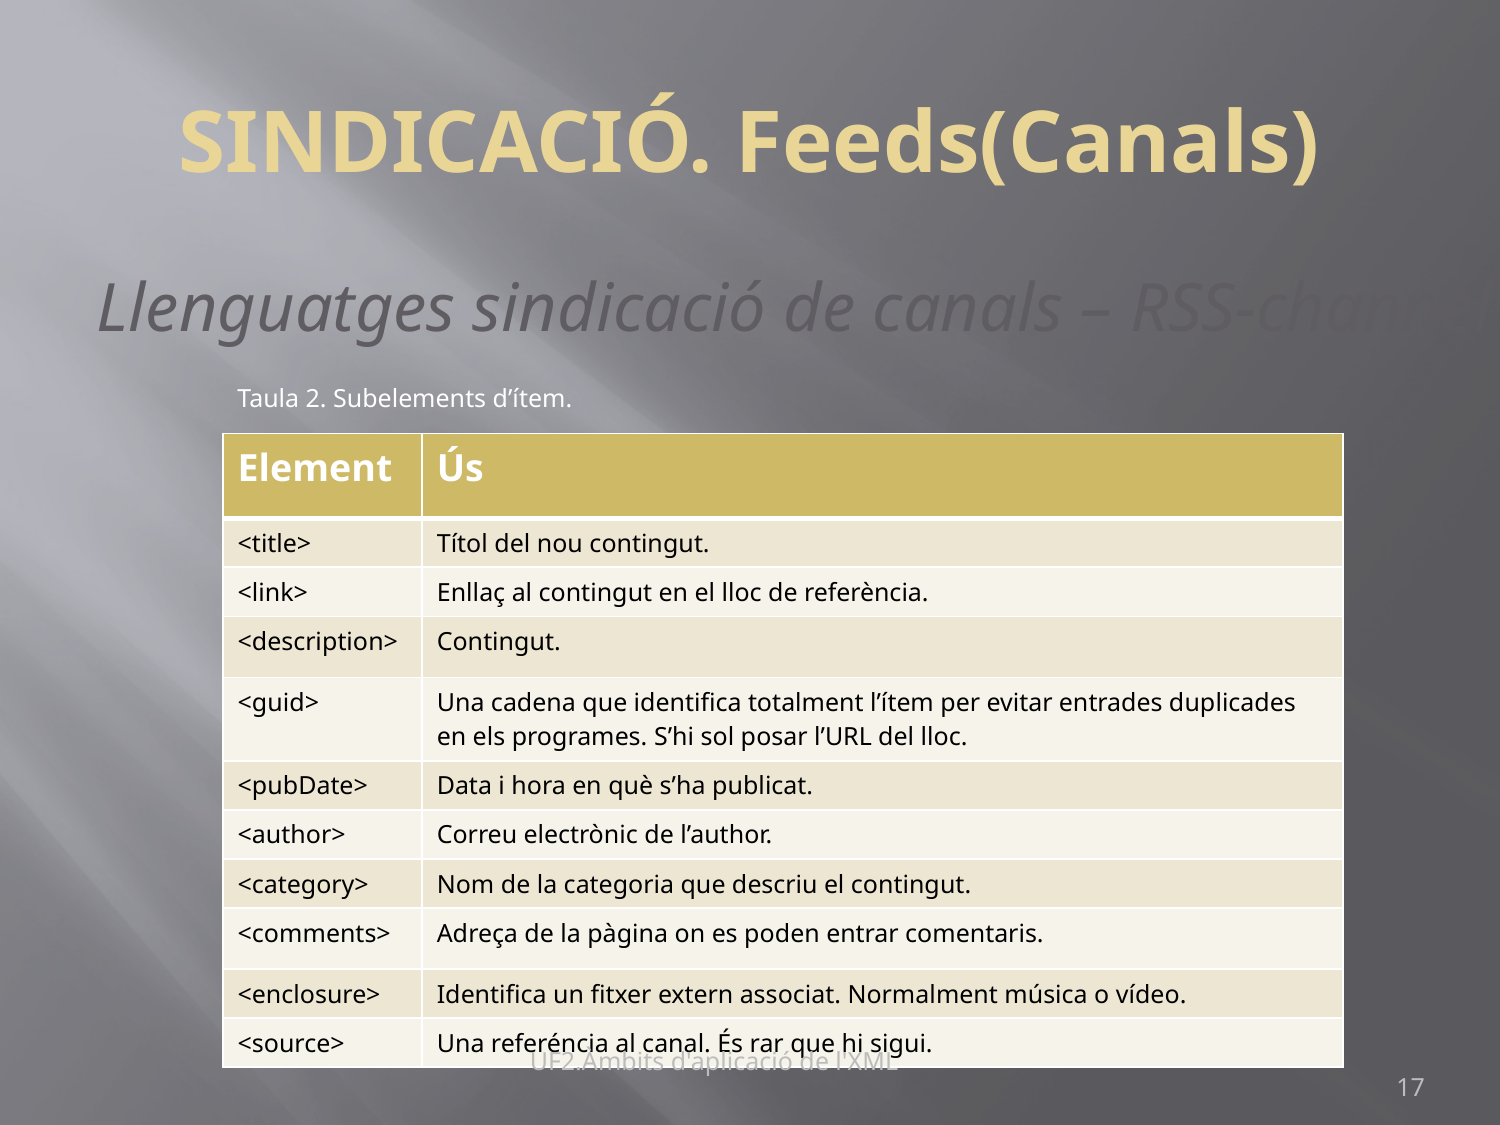

# SINDICACIÓ. Feeds(Canals)
Llenguatges sindicació de canals – RSS-channel
Taula 2. Subelements d’ítem.
| Element | Ús |
| --- | --- |
| <title> | Títol del nou contingut. |
| <link> | Enllaç al contingut en el lloc de referència. |
| <description> | Contingut. |
| <guid> | Una cadena que identifica totalment l’ítem per evitar entrades duplicades en els programes. S’hi sol posar l’URL del lloc. |
| <pubDate> | Data i hora en què s’ha publicat. |
| <author> | Correu electrònic de l’author. |
| <category> | Nom de la categoria que descriu el contingut. |
| <comments> | Adreça de la pàgina on es poden entrar comentaris. |
| <enclosure> | Identifica un fitxer extern associat. Normalment música o vídeo. |
| <source> | Una referéncia al canal. És rar que hi sigui. |
UF2.Àmbits d'aplicació de l'XML